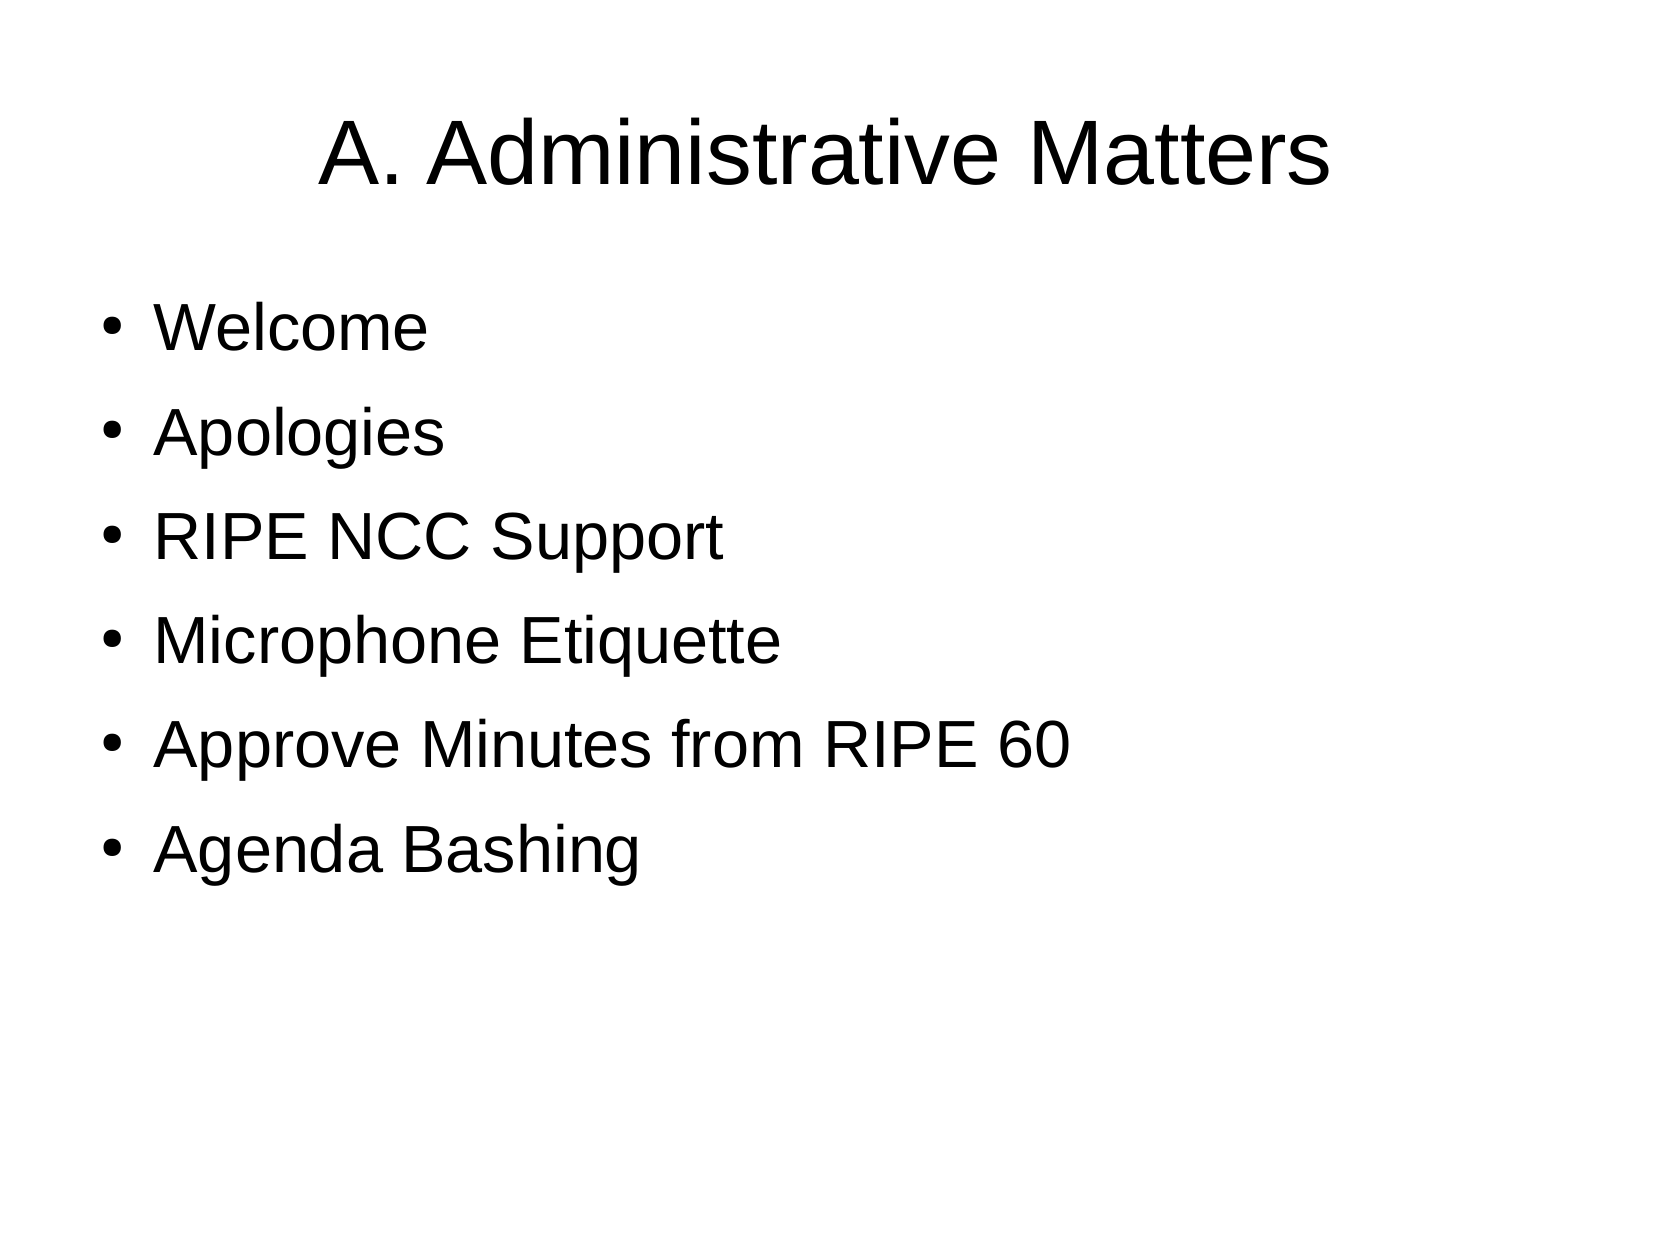

# A. Administrative Matters
Welcome
Apologies
RIPE NCC Support
Microphone Etiquette
Approve Minutes from RIPE 60
Agenda Bashing